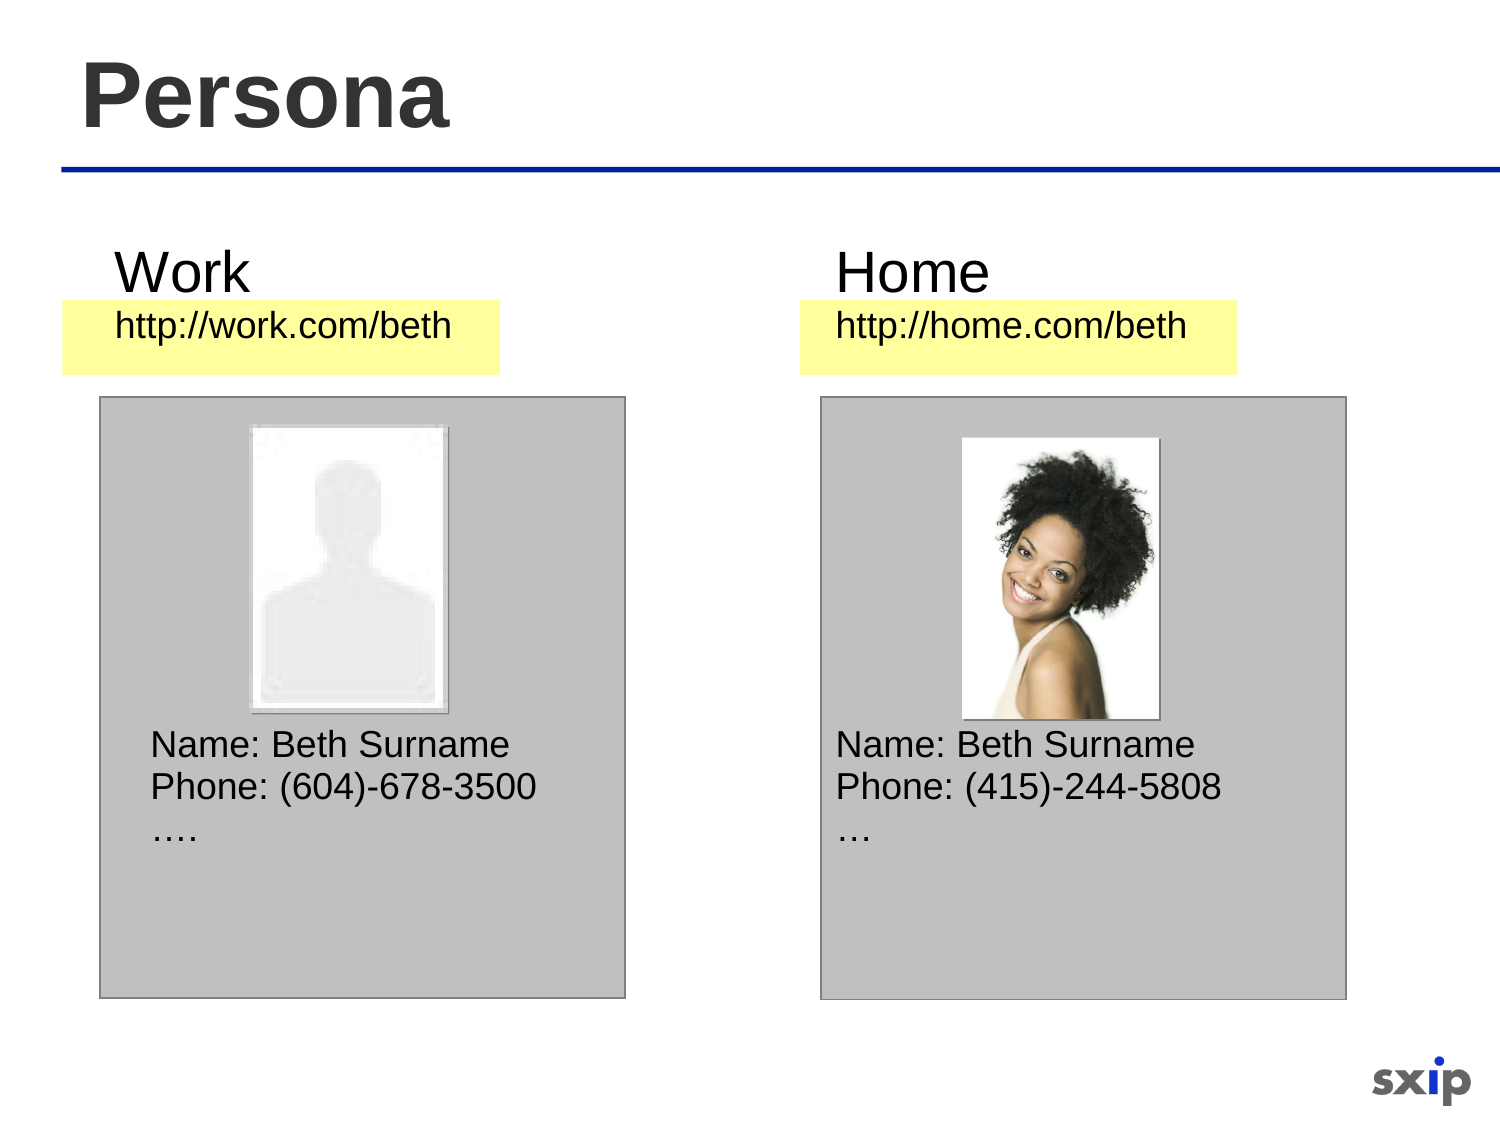

# Persona
Work
http://work.com/beth
Home
http://home.com/beth
Name: Beth Surname
Phone: (604)-678-3500
….
Name: Beth Surname
Phone: (415)-244-5808
…